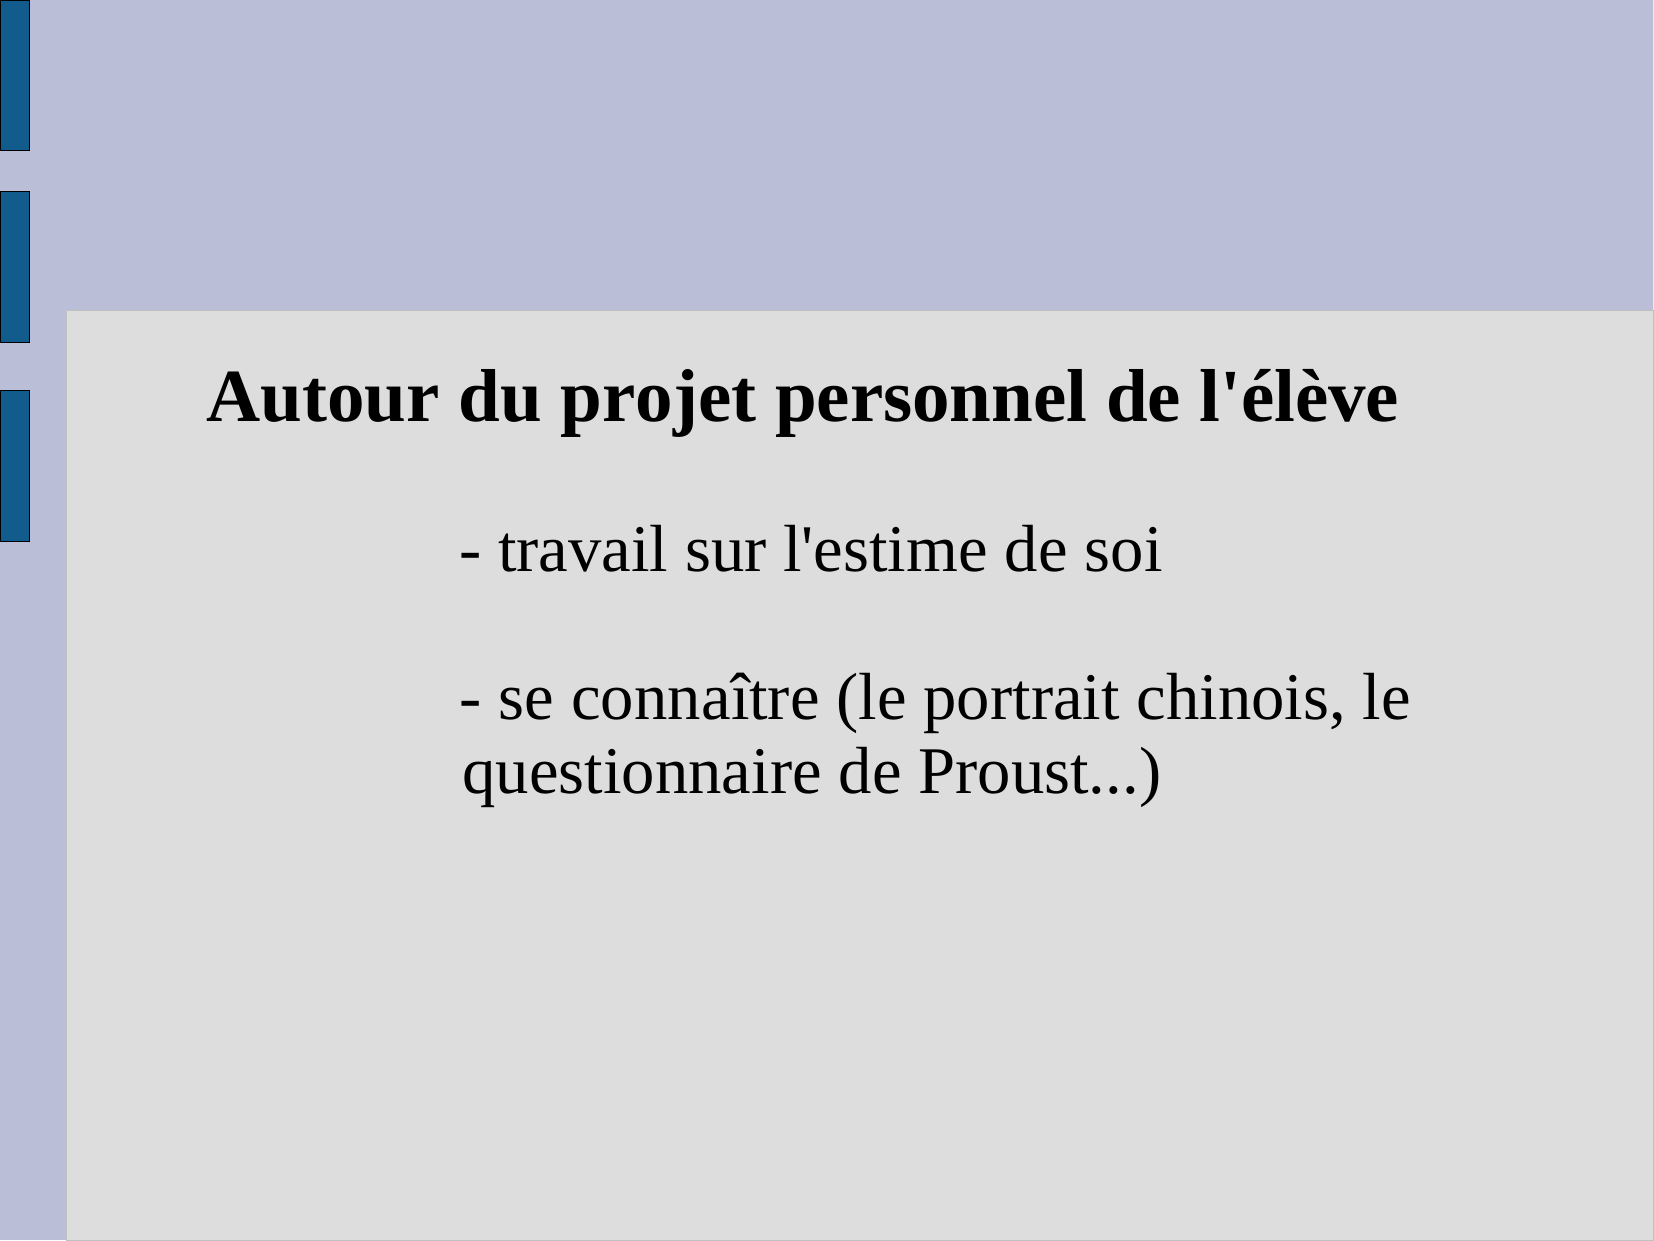

# Autour du projet personnel de l'élève
 - travail sur l'estime de soi
		 - se connaître (le portrait chinois, le questionnaire de Proust...)